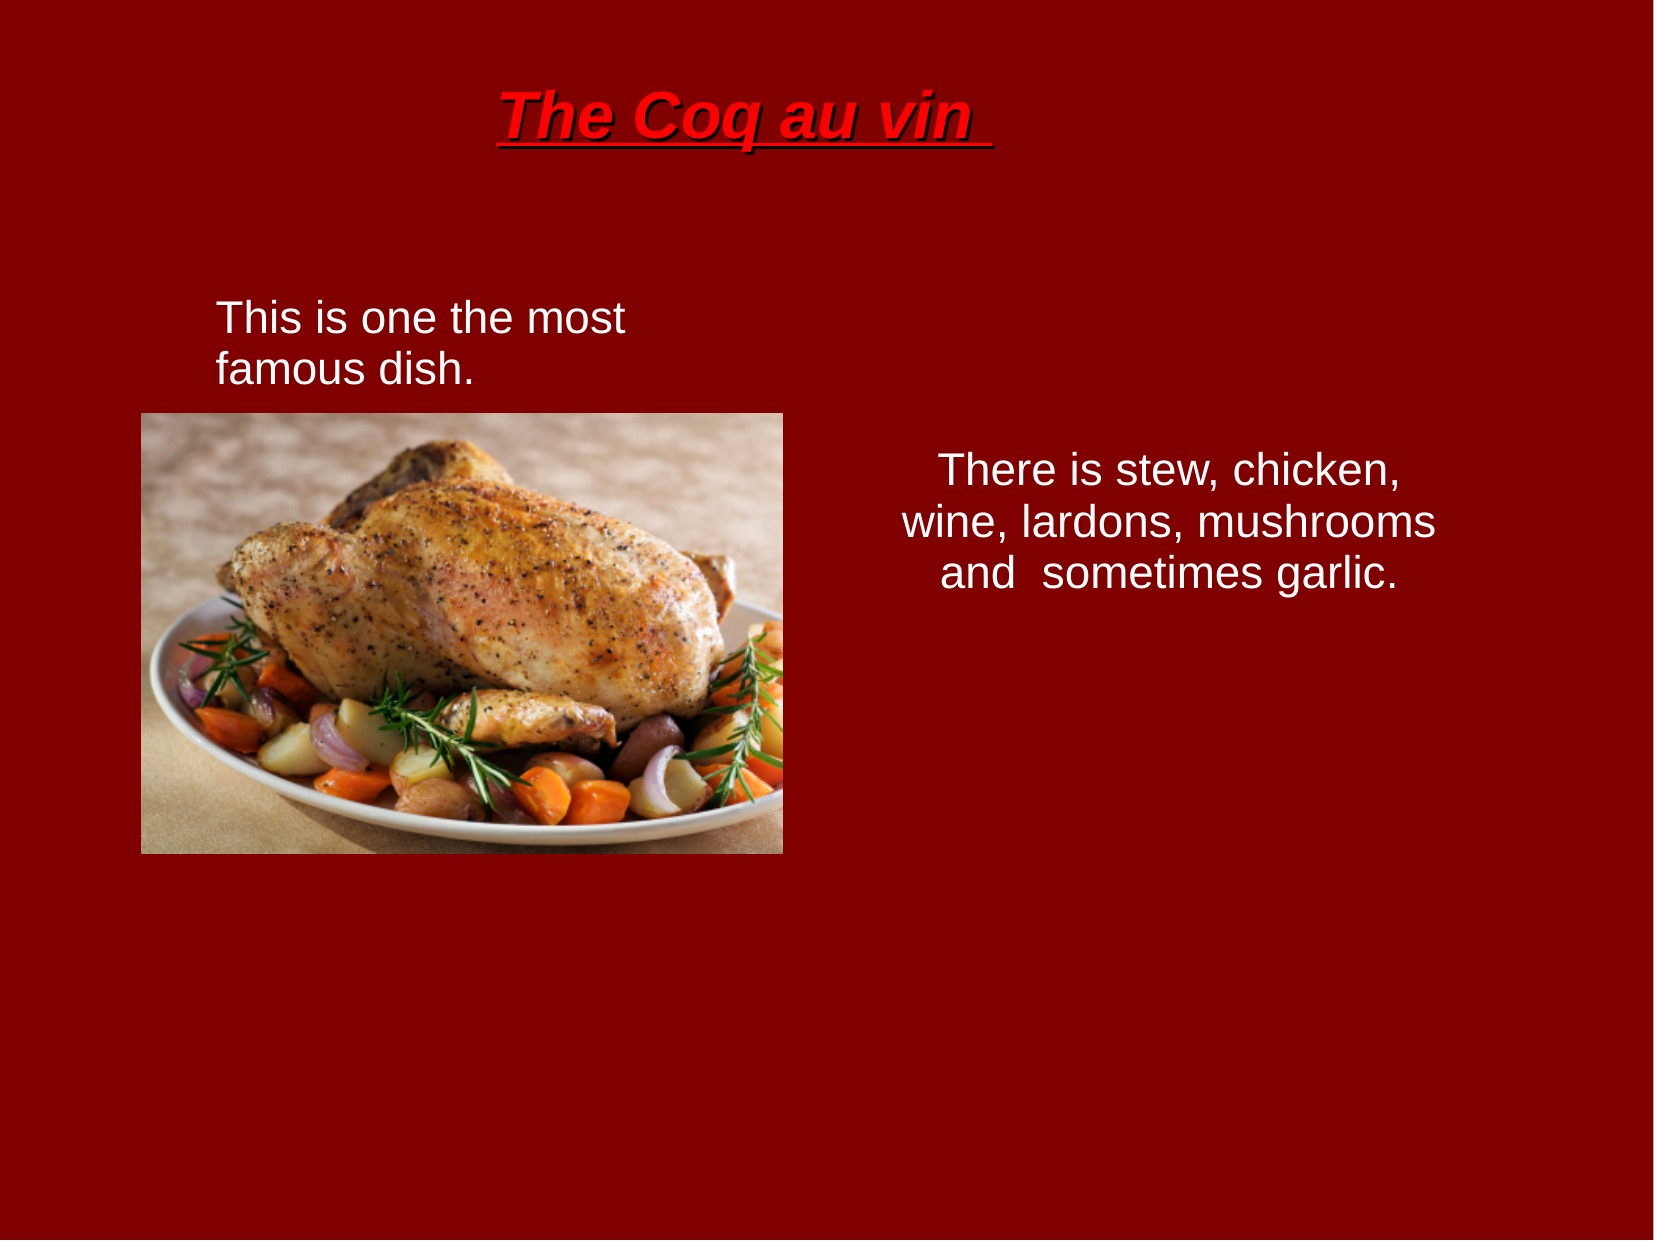

The Coq au vin
This is one the most famous dish.
There is stew, chicken, wine, lardons, mushrooms and sometimes garlic.